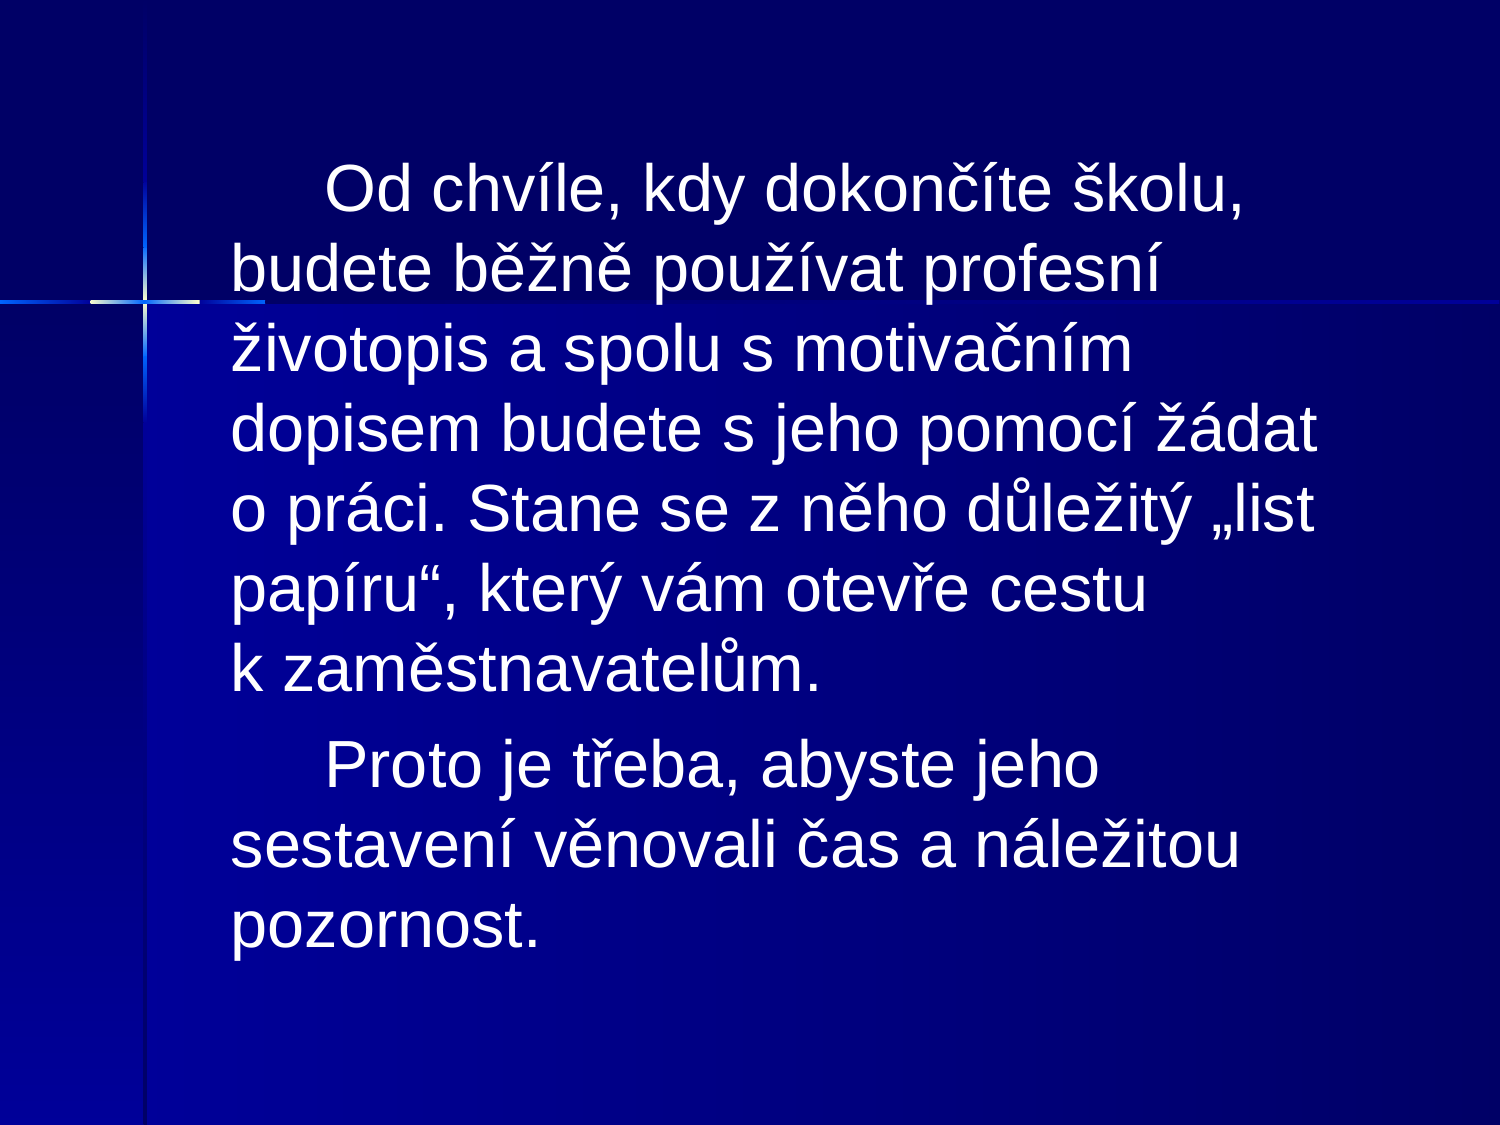

# Od chvíle, kdy dokončíte školu, budete běžně používat profesní životopis a spolu s motivačním dopisem budete s jeho pomocí žádat o práci. Stane se z něho důležitý „list papíru“, který vám otevře cestu k zaměstnavatelům.
		Proto je třeba, abyste jeho sestavení věnovali čas a náležitou pozornost.